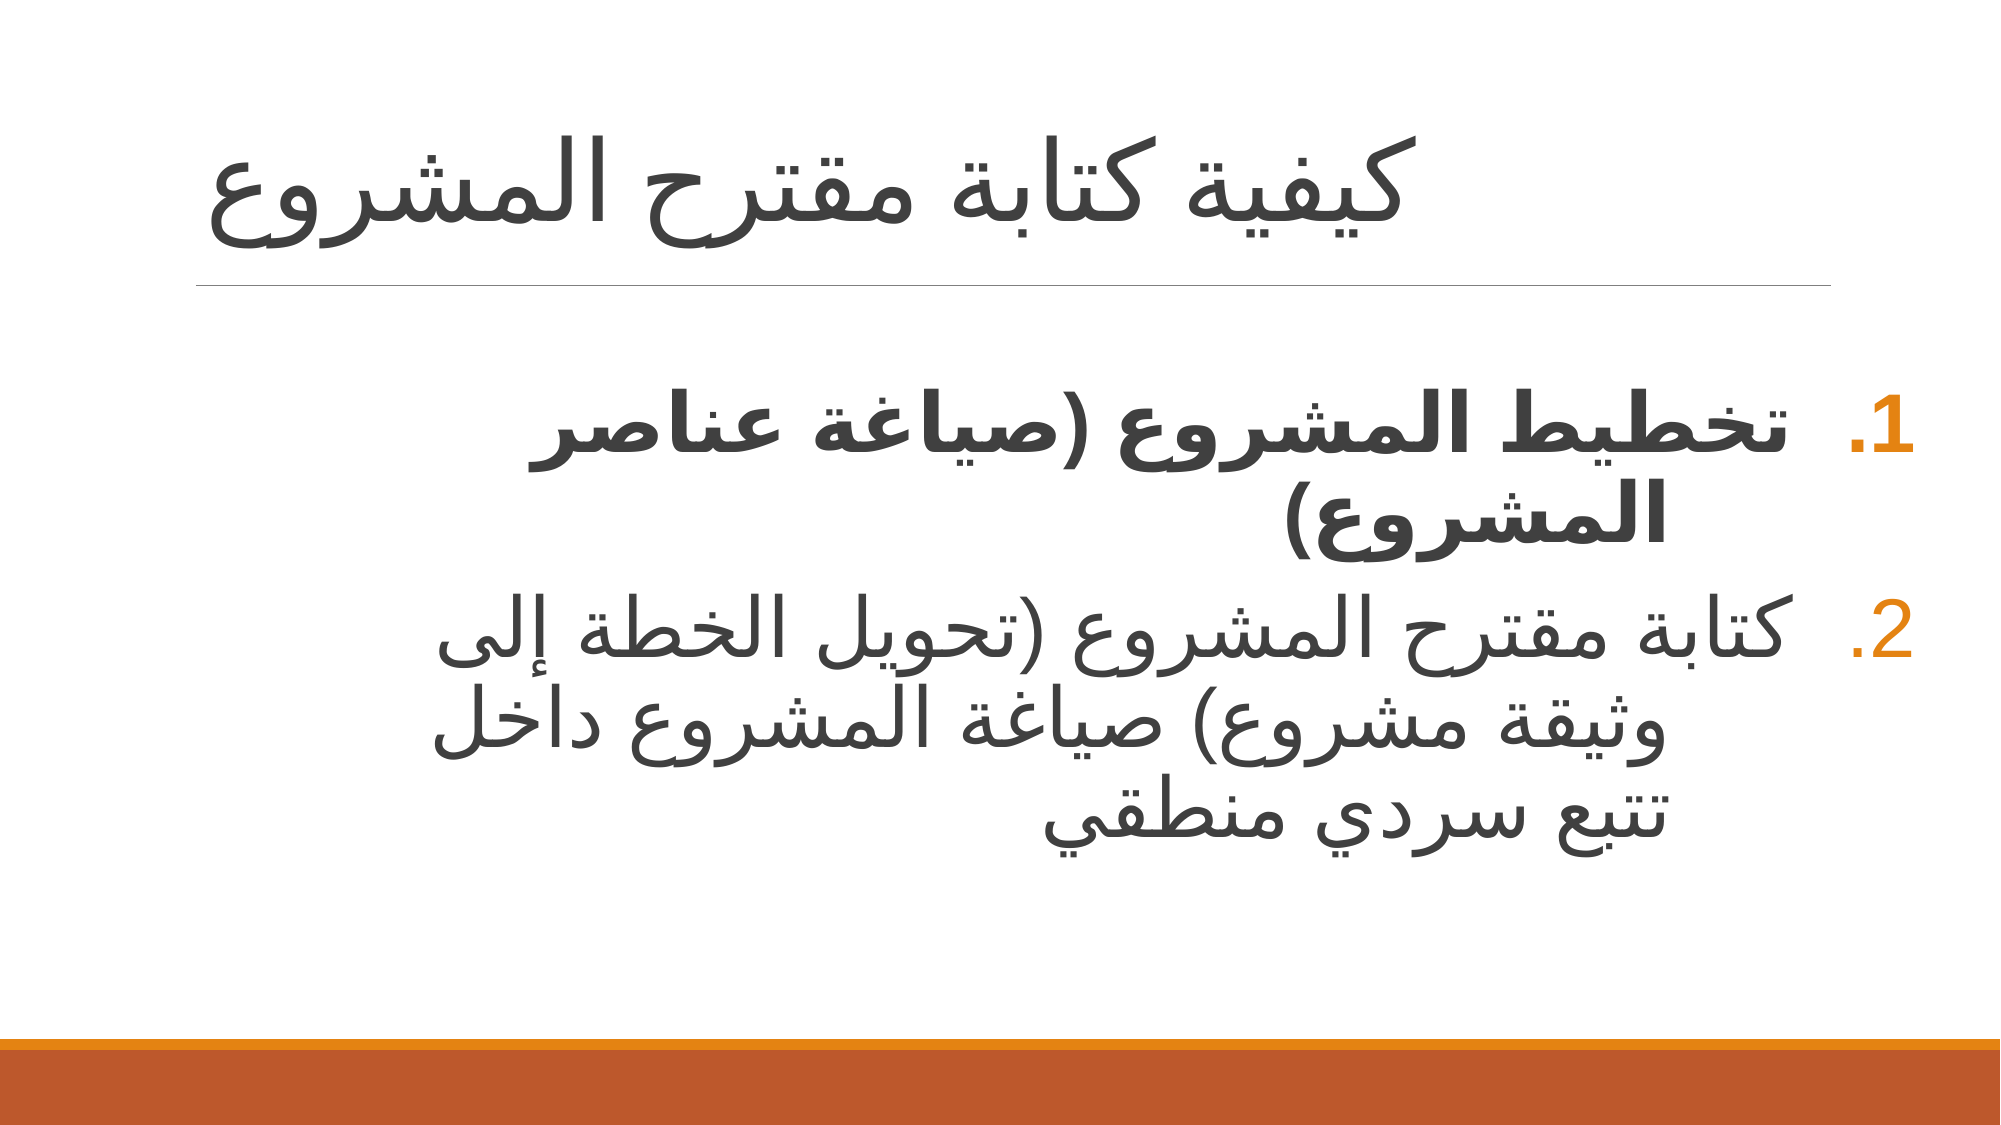

# كيفية كتابة مقترح المشروع
تخطيط المشروع (صياغة عناصر المشروع)
كتابة مقترح المشروع (تحويل الخطة إلى وثيقة مشروع) صياغة المشروع داخل تتبع سردي منطقي